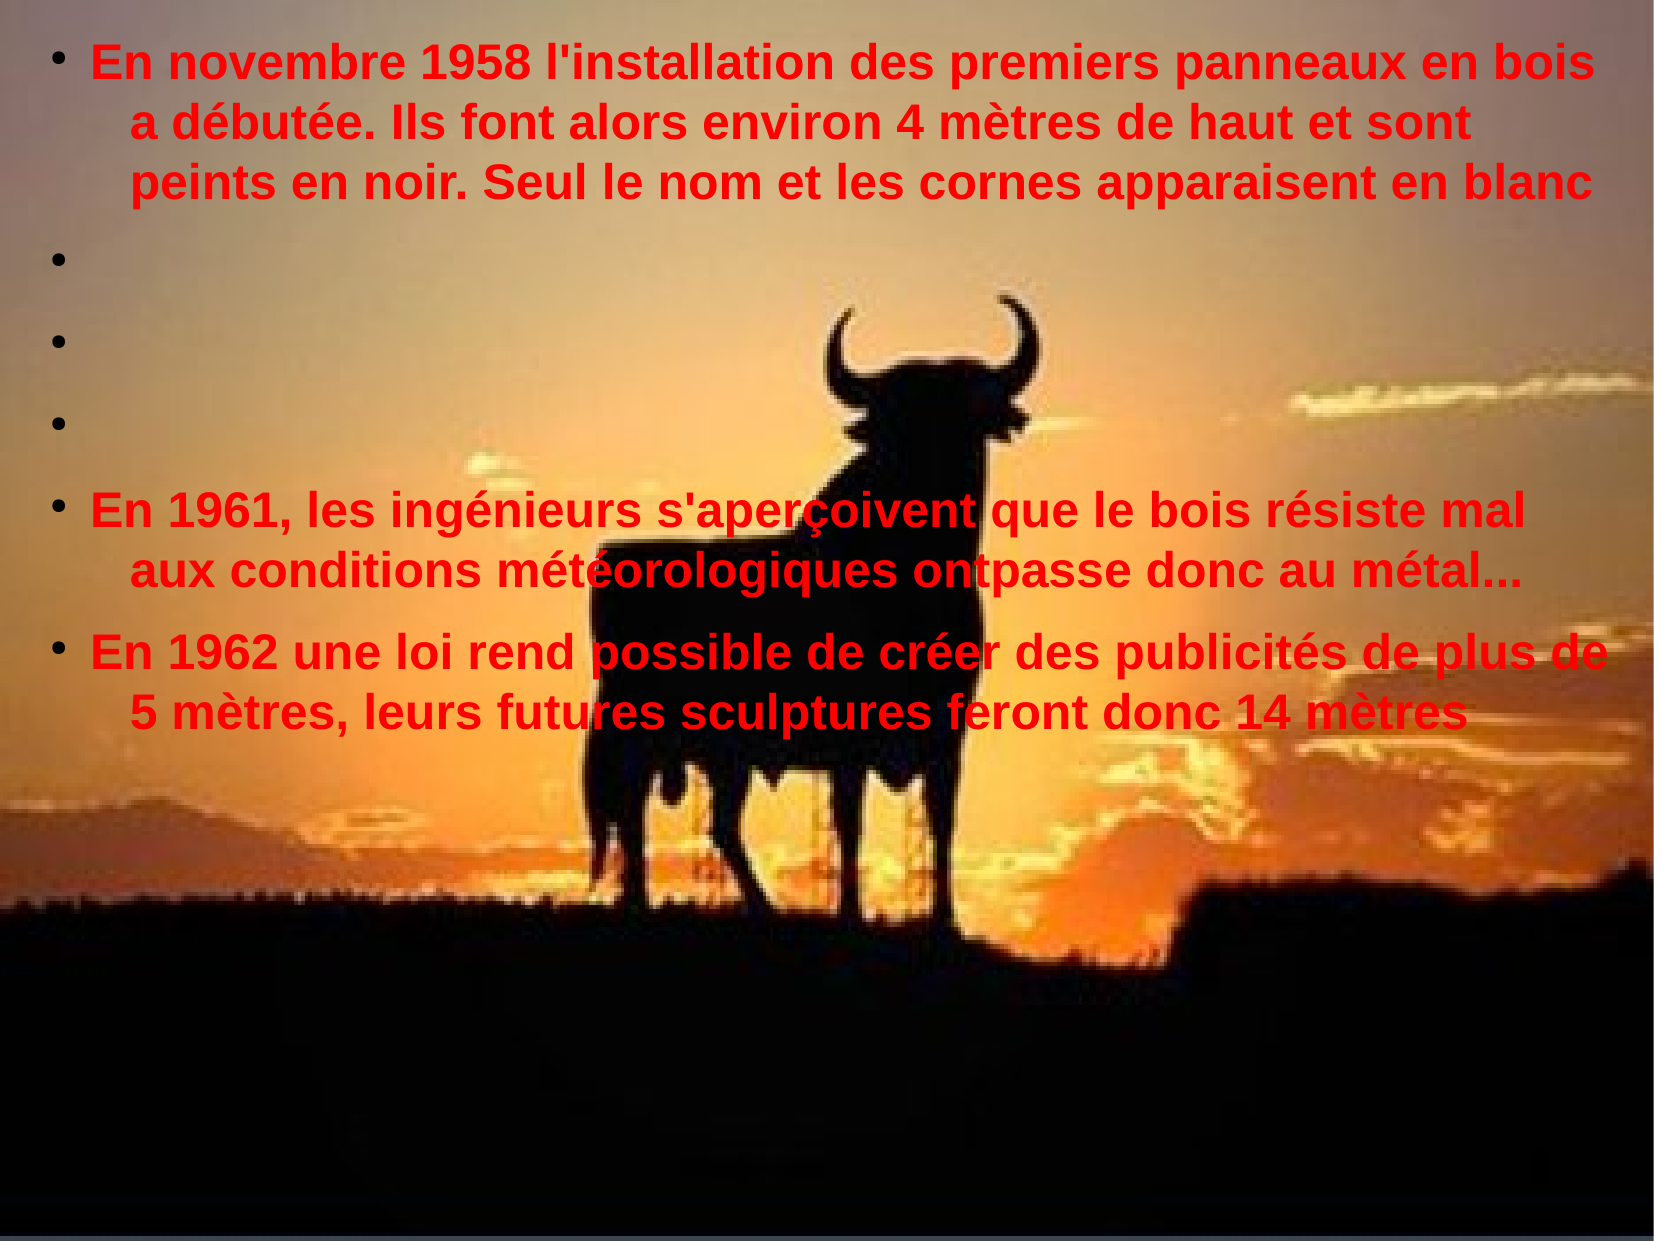

En novembre 1958 l'installation des premiers panneaux en bois a débutée. Ils font alors environ 4 mètres de haut et sont peints en noir. Seul le nom et les cornes apparaisent en blanc
En 1961, les ingénieurs s'aperçoivent que le bois résiste mal aux conditions météorologiques ontpasse donc au métal...
En 1962 une loi rend possible de créer des publicités de plus de 5 mètres, leurs futures sculptures feront donc 14 mètres
#